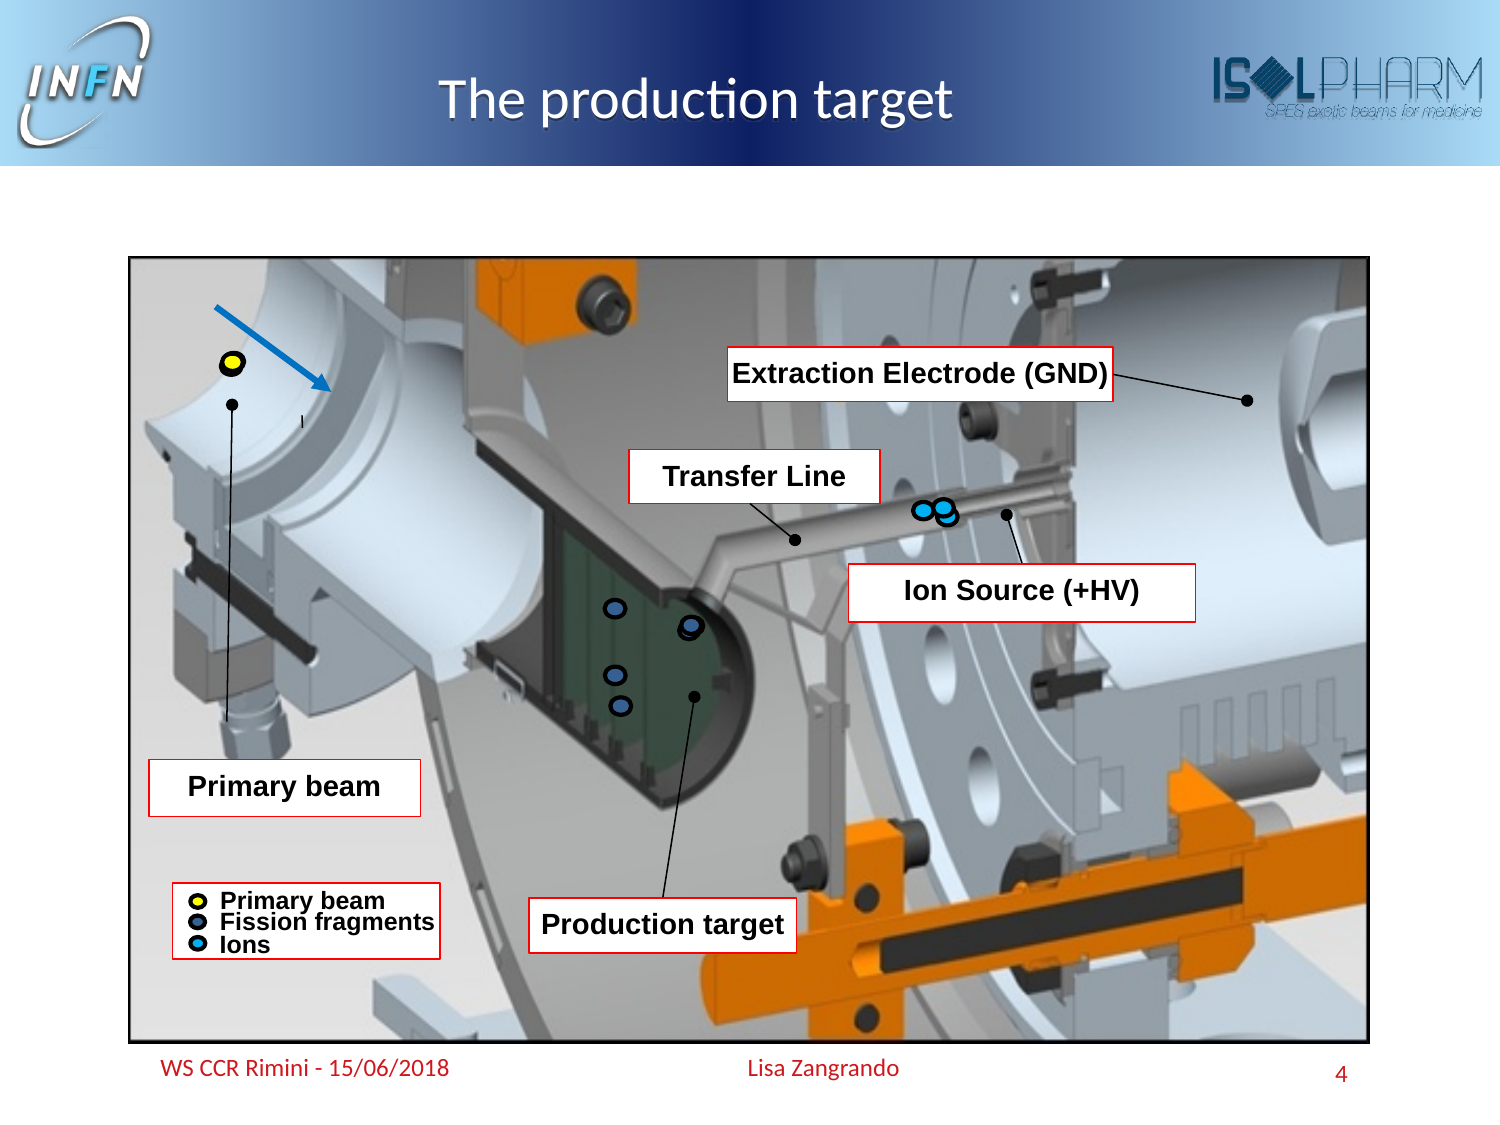

# The production target
Extraction Electrode (GND)
Transfer Line
Ion Source (+HV)
Primary beam
Primary beam
Fission fragments
Ions
Production target
4